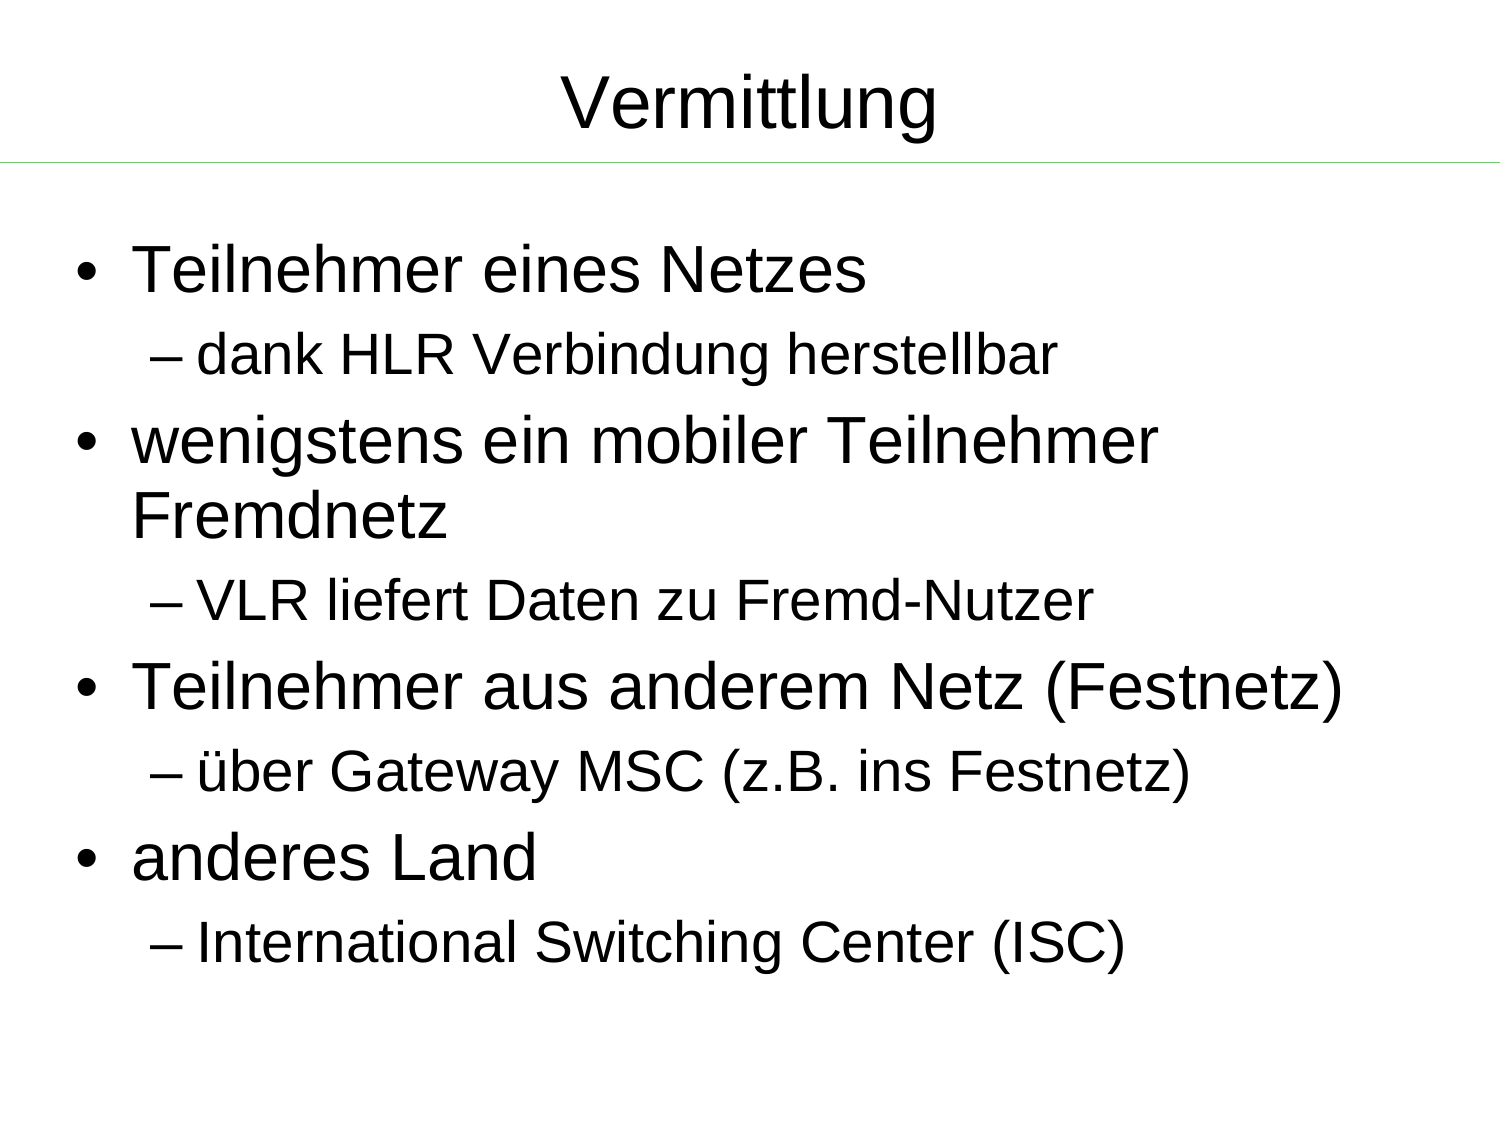

# Vermittlung
Teilnehmer eines Netzes
dank HLR Verbindung herstellbar
wenigstens ein mobiler Teilnehmer Fremdnetz
VLR liefert Daten zu Fremd-Nutzer
Teilnehmer aus anderem Netz (Festnetz)
über Gateway MSC (z.B. ins Festnetz)
anderes Land
International Switching Center (ISC)